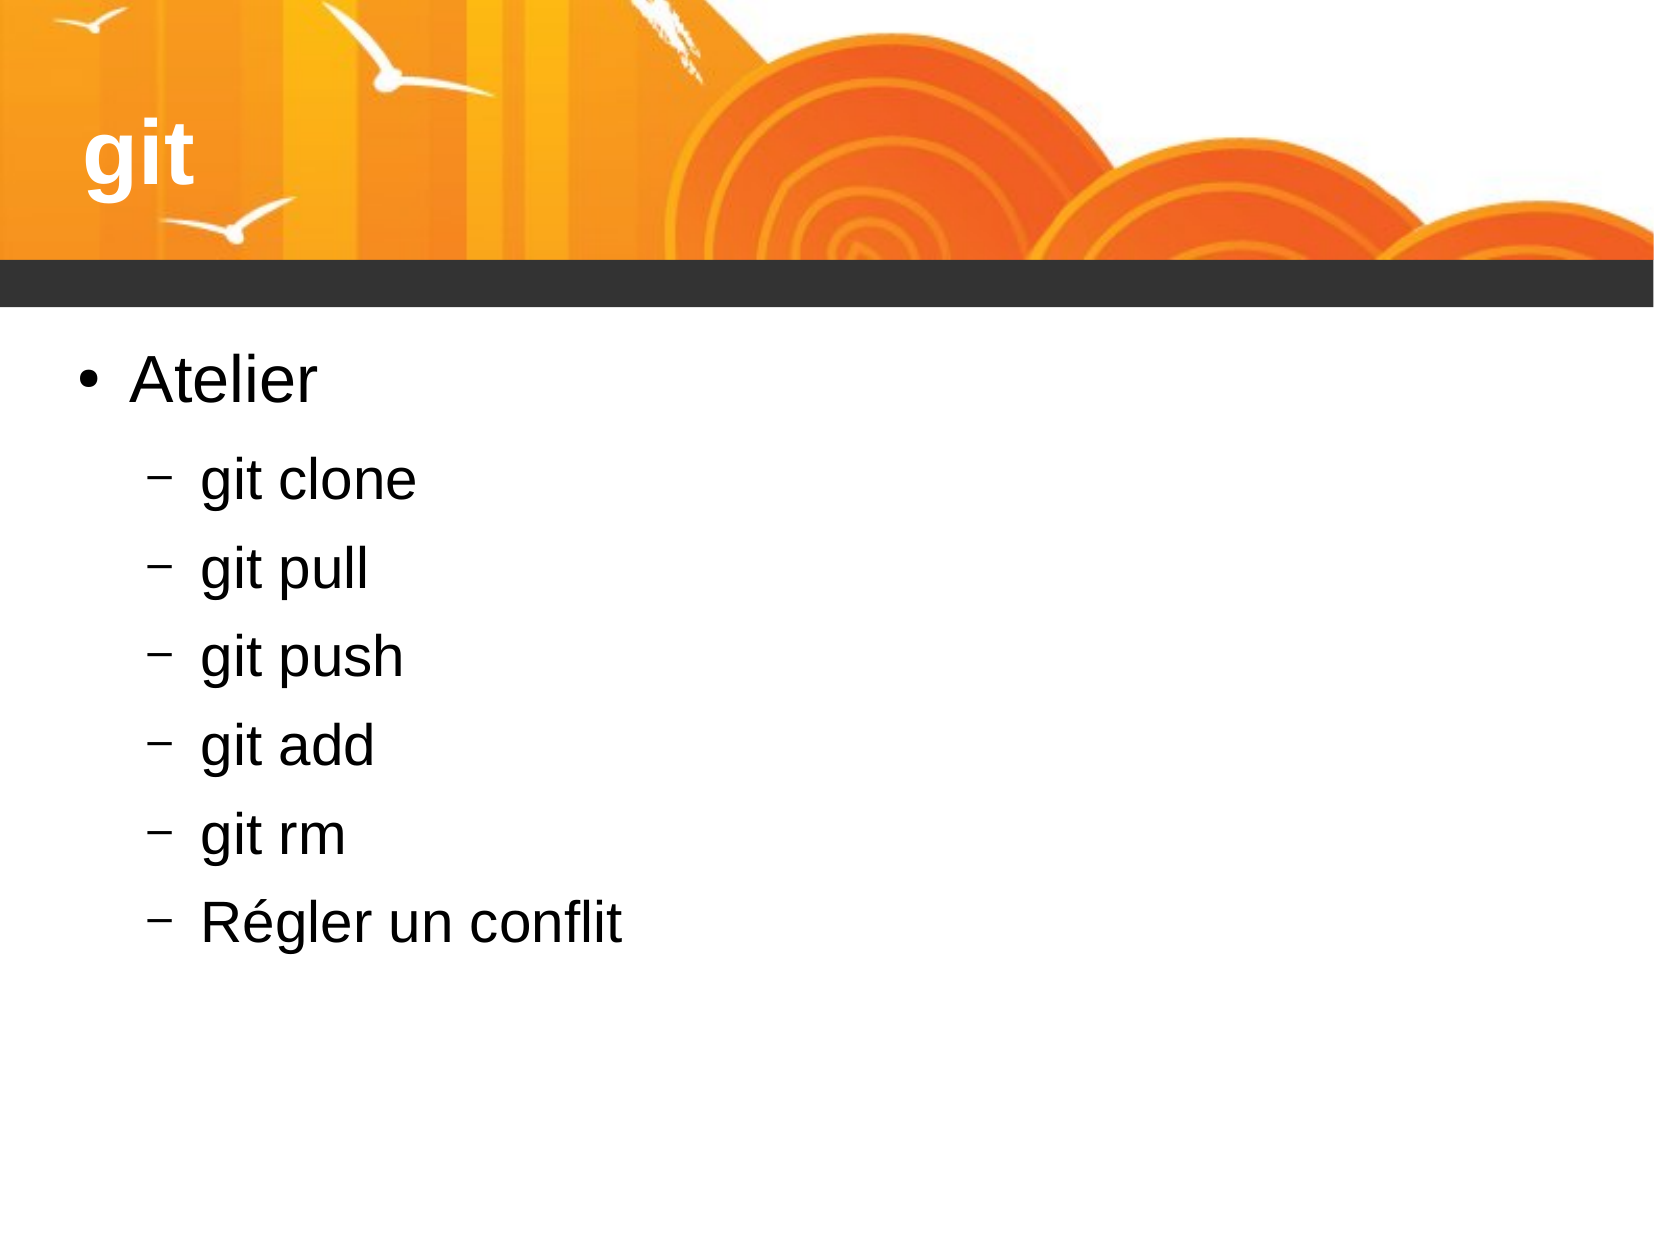

# git
Atelier
git clone
git pull
git push
git add
git rm
Régler un conflit